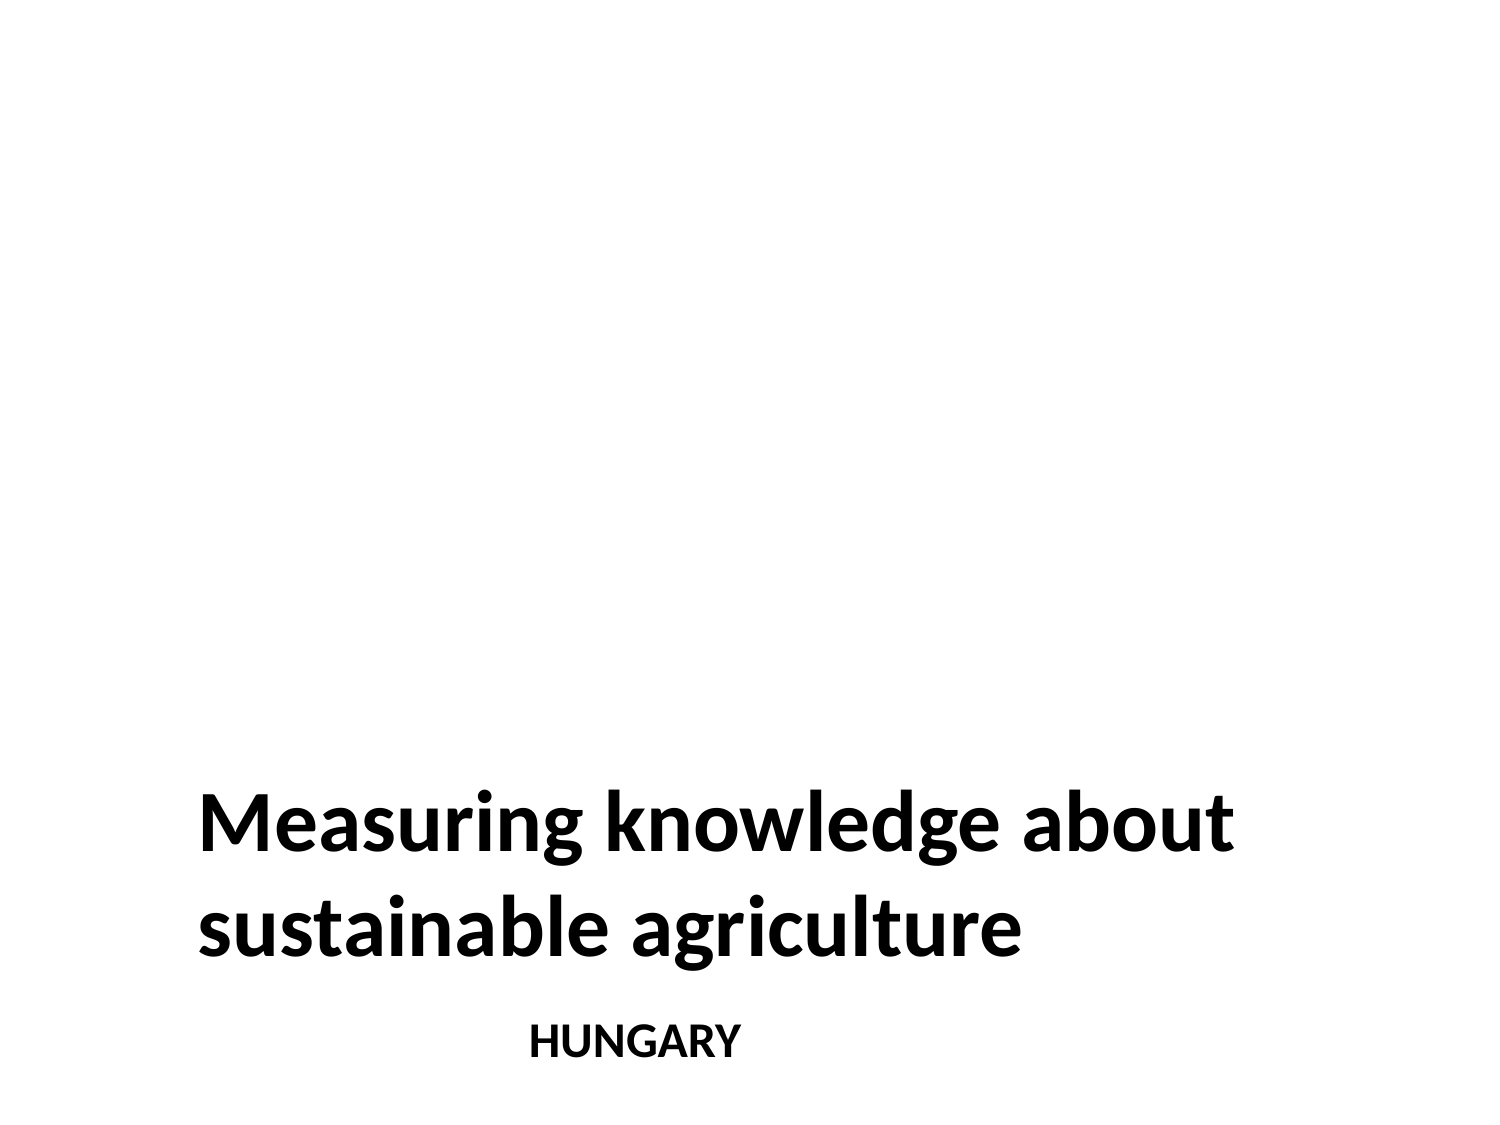

# Measuring knowledge about sustainable agriculture
HUNGARY